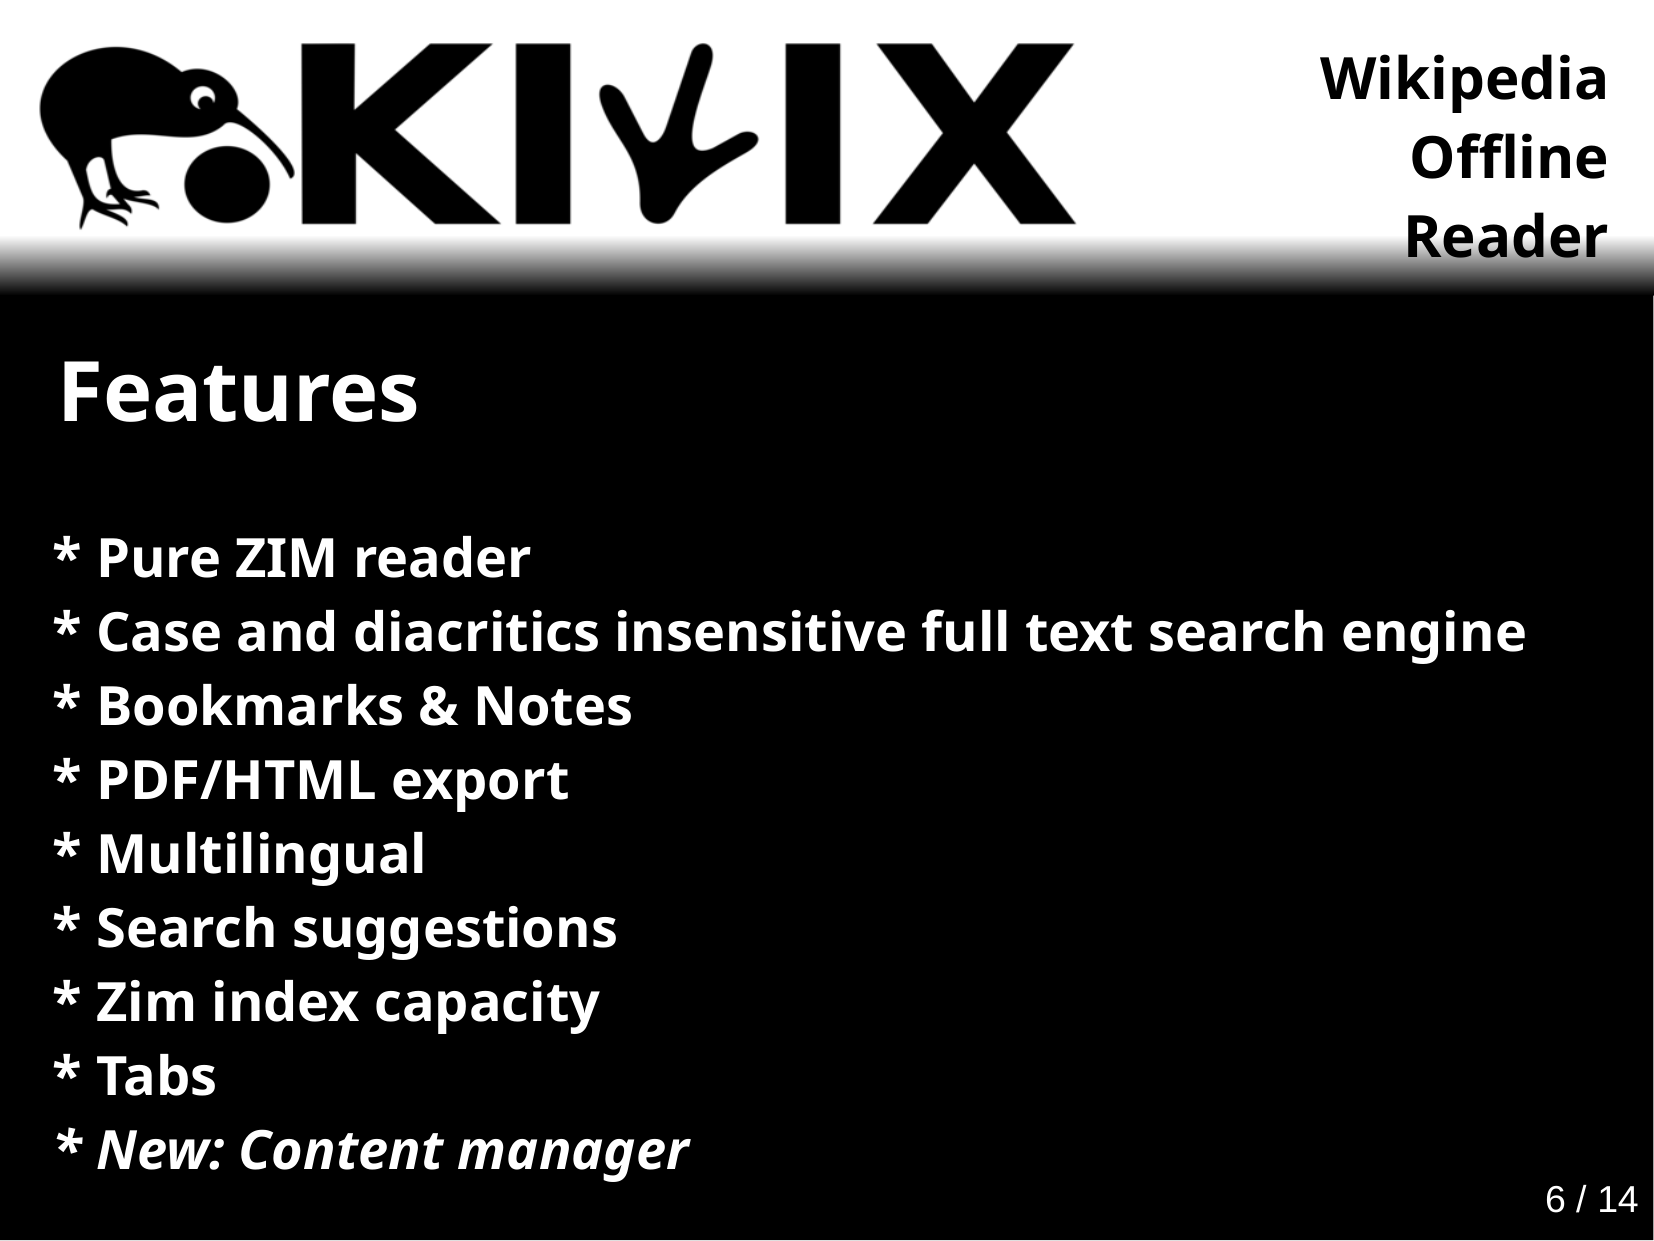

Wikipedia
Offline
Reader
Features
* Pure ZIM reader
* Case and diacritics insensitive full text search engine
* Bookmarks & Notes
* PDF/HTML export
* Multilingual
* Search suggestions
* Zim index capacity
* Tabs
* New: Content manager